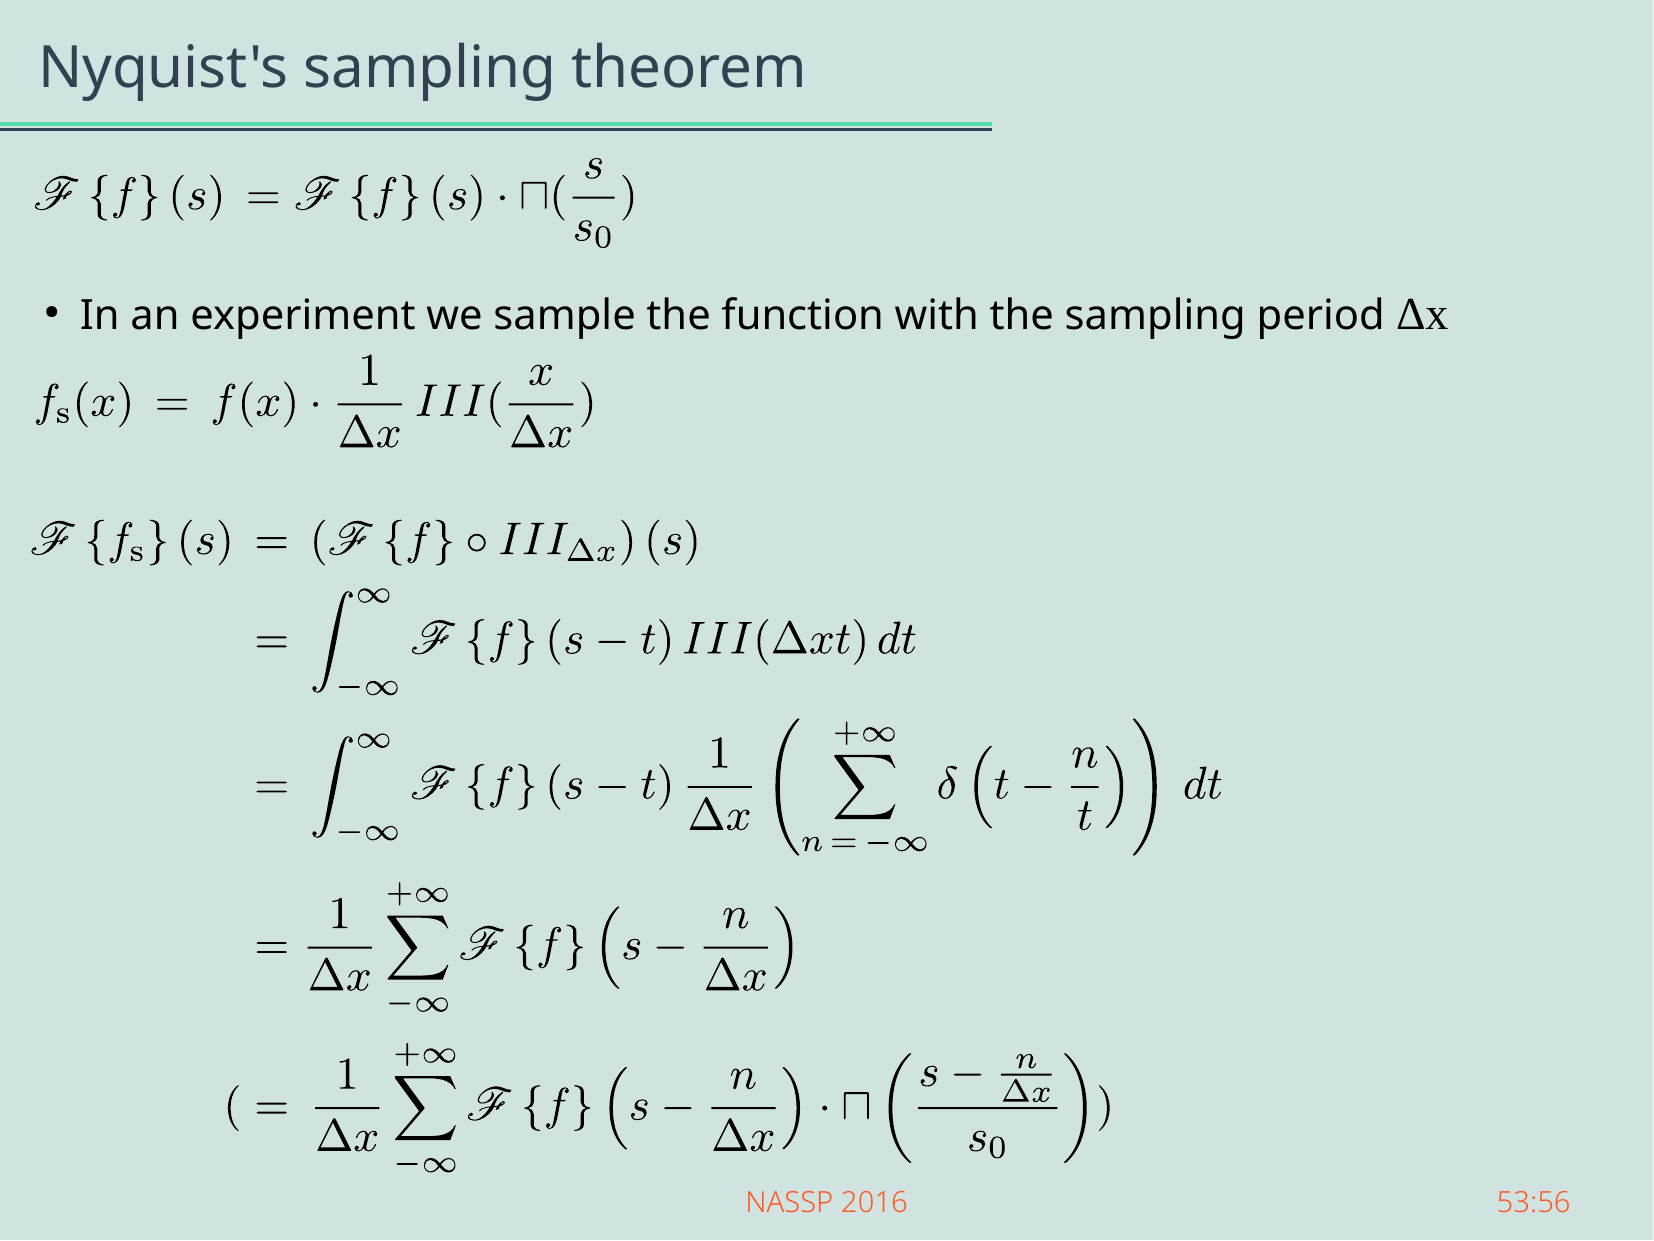

Nyquist's sampling theorem
In an experiment we sample the function with the sampling period Δx
NASSP 2016
53